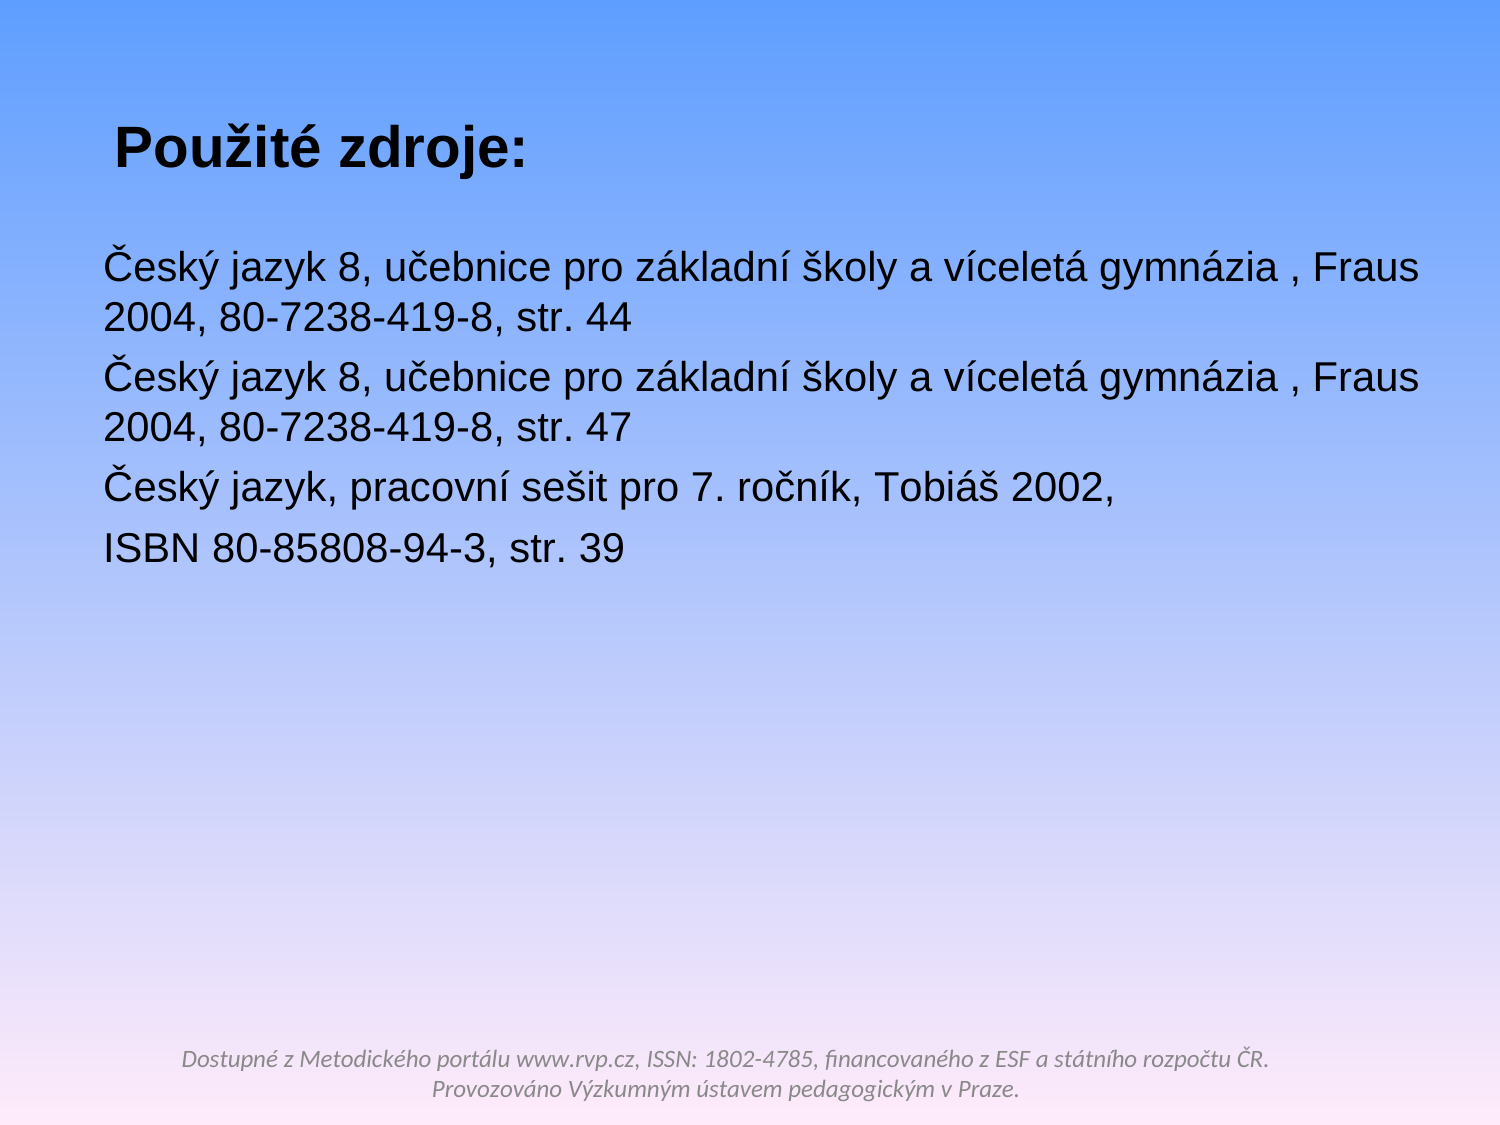

Použité zdroje:
Český jazyk 8, učebnice pro základní školy a víceletá gymnázia , Fraus 2004, 80-7238-419-8, str. 44
Český jazyk 8, učebnice pro základní školy a víceletá gymnázia , Fraus 2004, 80-7238-419-8, str. 47
Český jazyk, pracovní sešit pro 7. ročník, Tobiáš 2002,
ISBN 80-85808-94-3, str. 39
Dostupné z Metodického portálu www.rvp.cz, ISSN: 1802-4785, financovaného z ESF a státního rozpočtu ČR. Provozováno Výzkumným ústavem pedagogickým v Praze.